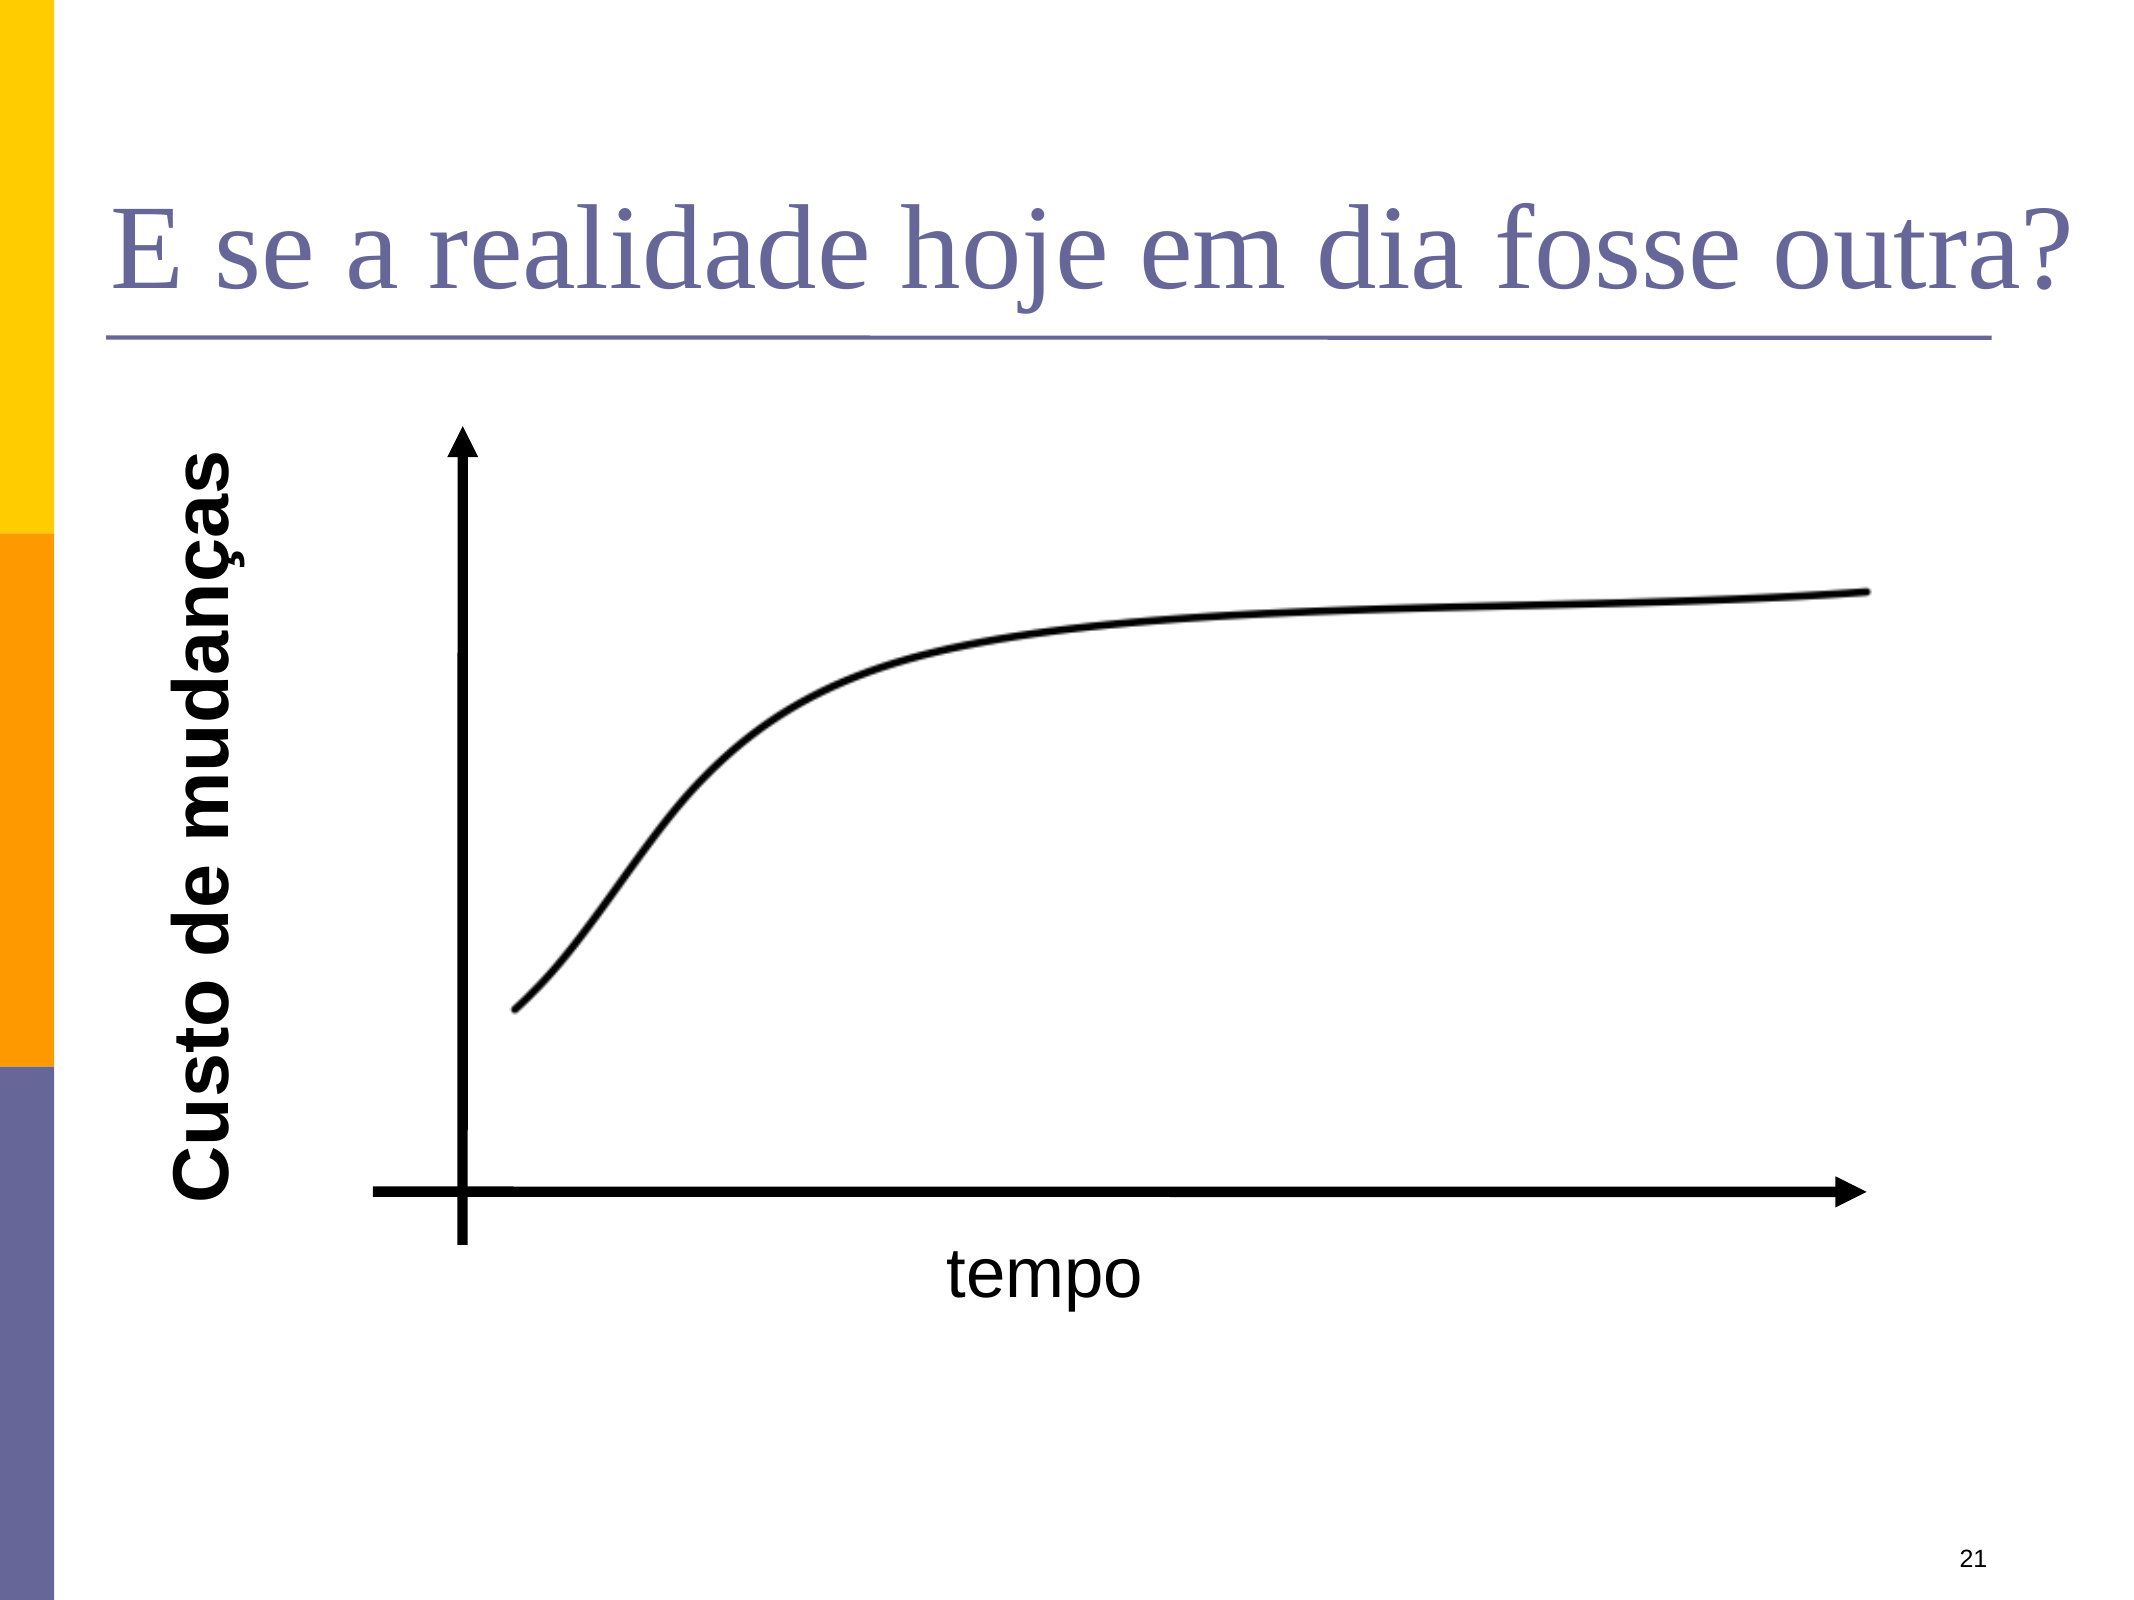

# E se a realidade hoje em dia fosse outra?
Custo de mudanças
tempo
21